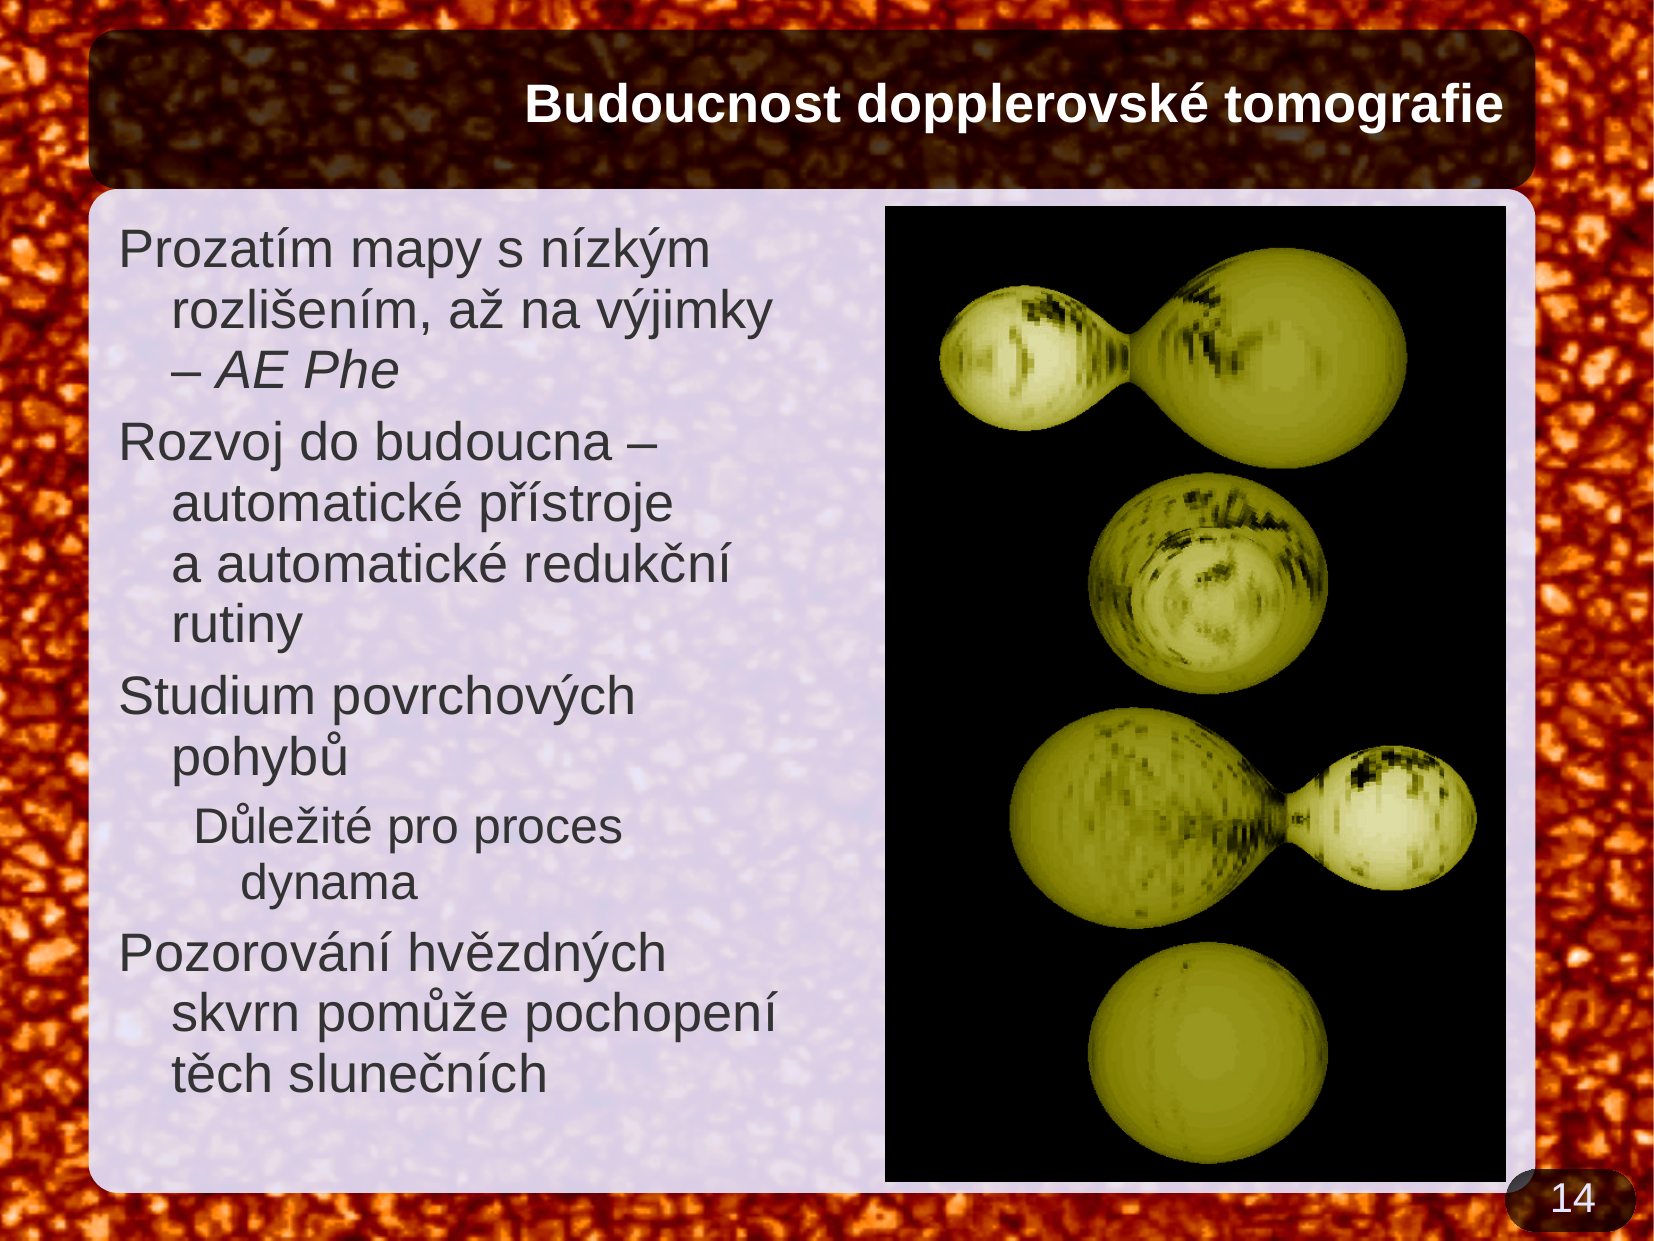

# Budoucnost dopplerovské tomografie
Prozatím mapy s nízkým rozlišením, až na výjimky – AE Phe
Rozvoj do budoucna – automatické přístroje a automatické redukční rutiny
Studium povrchových pohybů
Důležité pro proces dynama
Pozorování hvězdných skvrn pomůže pochopení těch slunečních